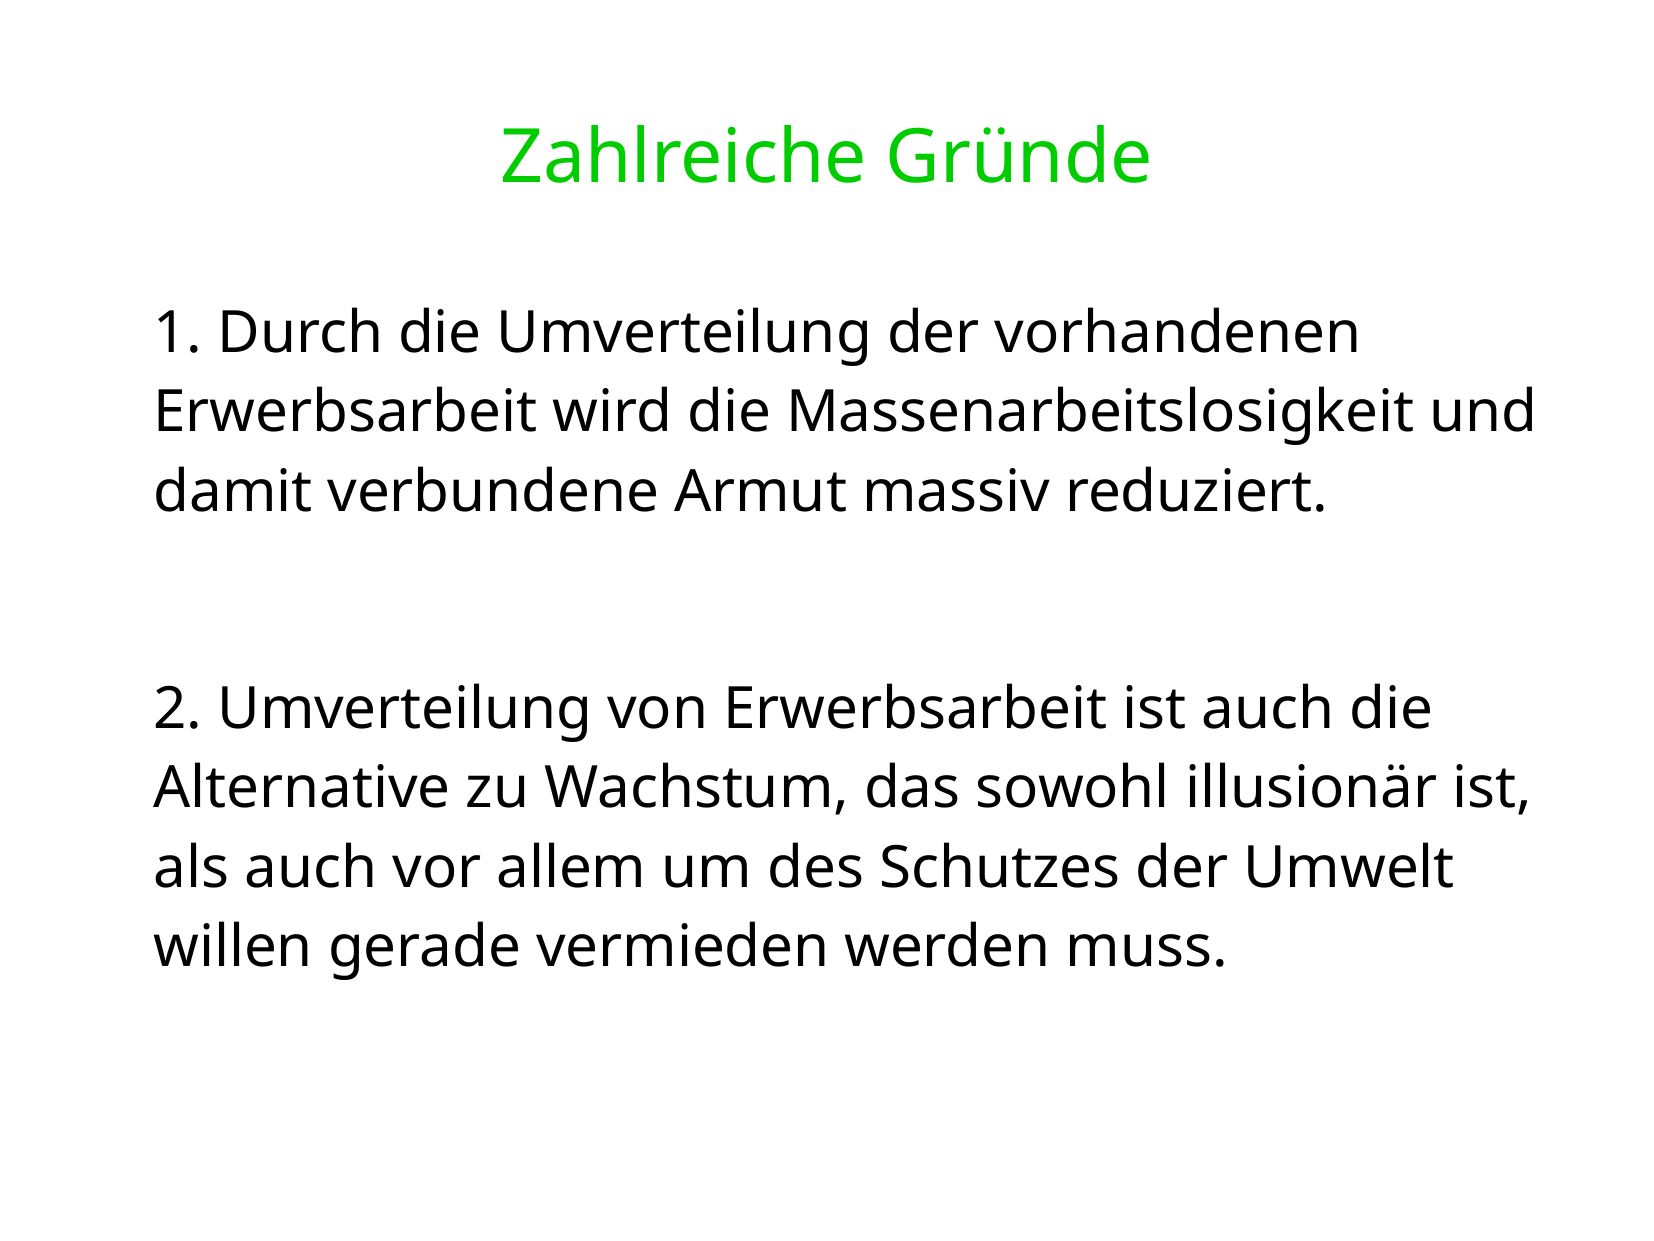

# Zahlreiche Gründe
1. Durch die Umverteilung der vorhandenen Erwerbsarbeit wird die Massenarbeitslosigkeit und damit verbundene Armut massiv reduziert.
2. Umverteilung von Erwerbsarbeit ist auch die Alternative zu Wachstum, das sowohl illusionär ist, als auch vor allem um des Schutzes der Umwelt willen gerade vermieden werden muss.